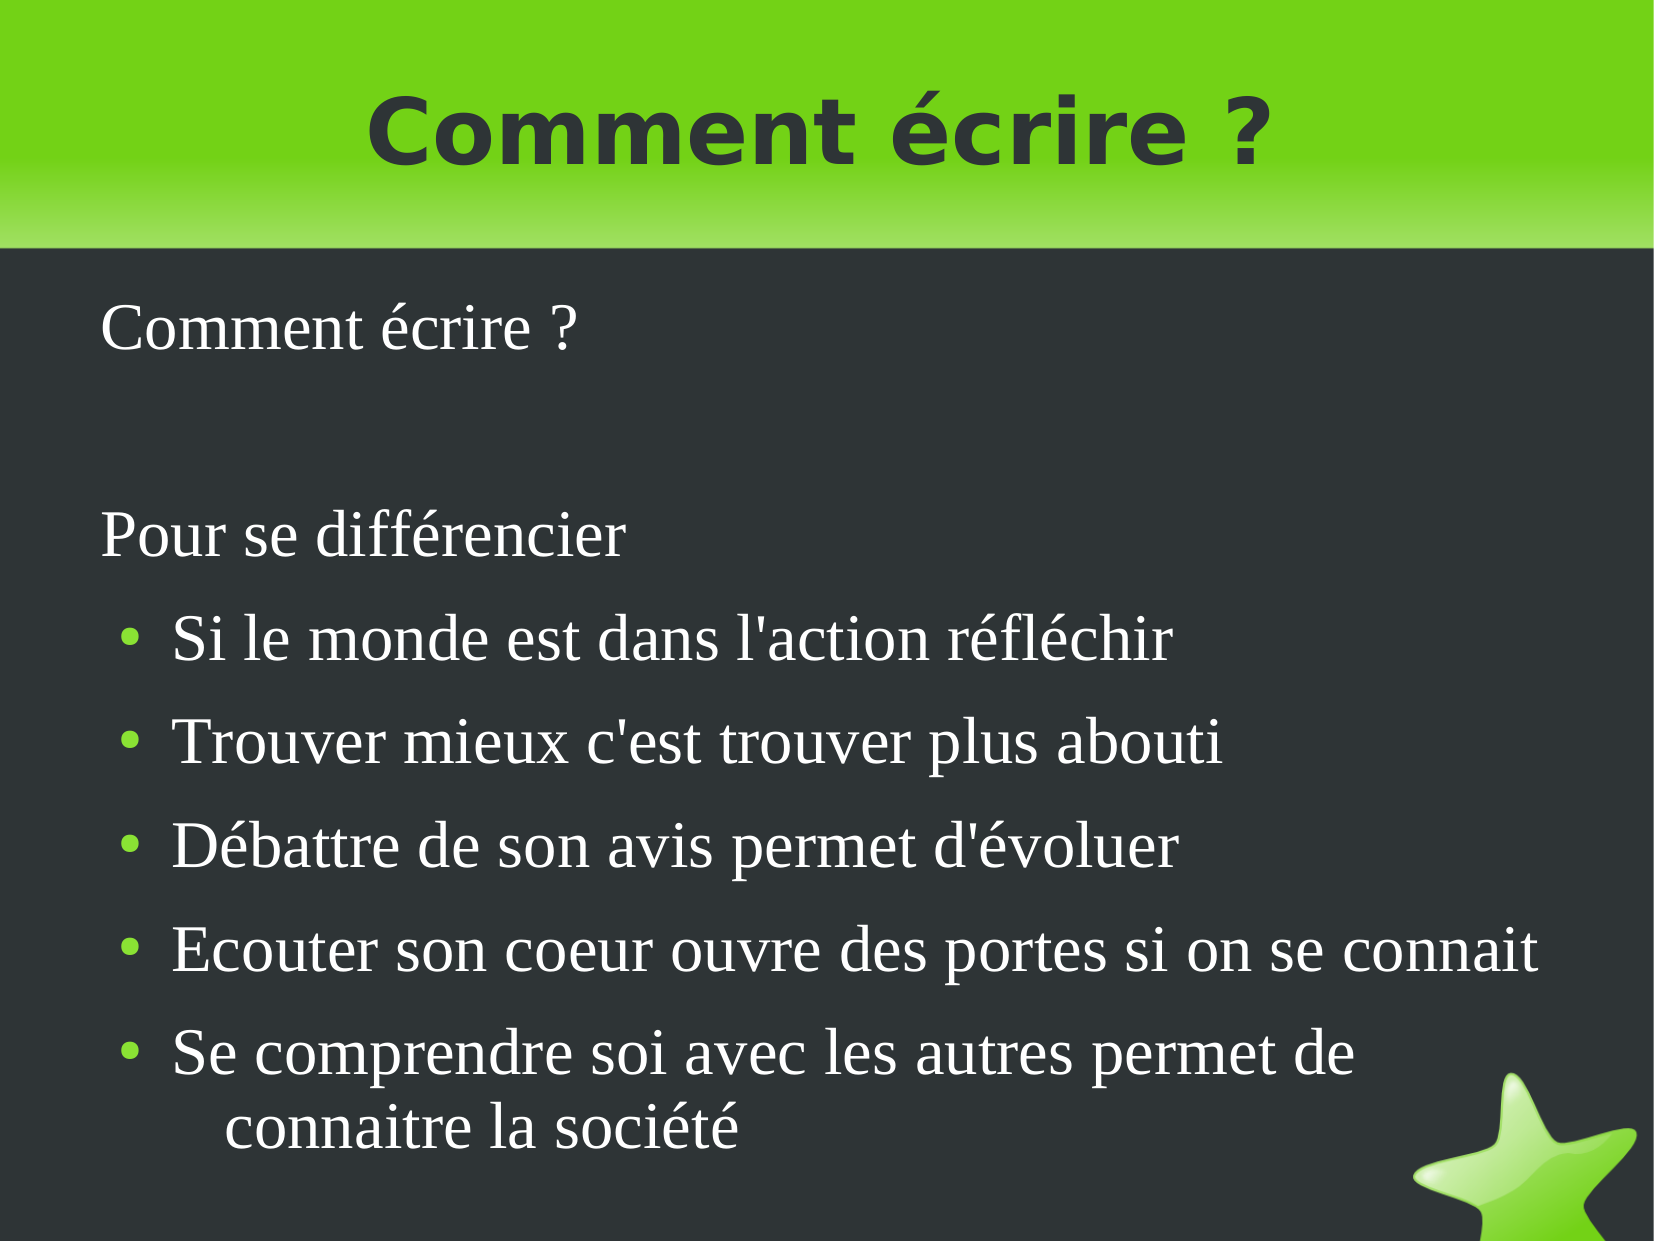

# Comment écrire ?
Comment écrire ?
Pour se différencier
Si le monde est dans l'action réfléchir
Trouver mieux c'est trouver plus abouti
Débattre de son avis permet d'évoluer
Ecouter son coeur ouvre des portes si on se connait
Se comprendre soi avec les autres permet de connaitre la société